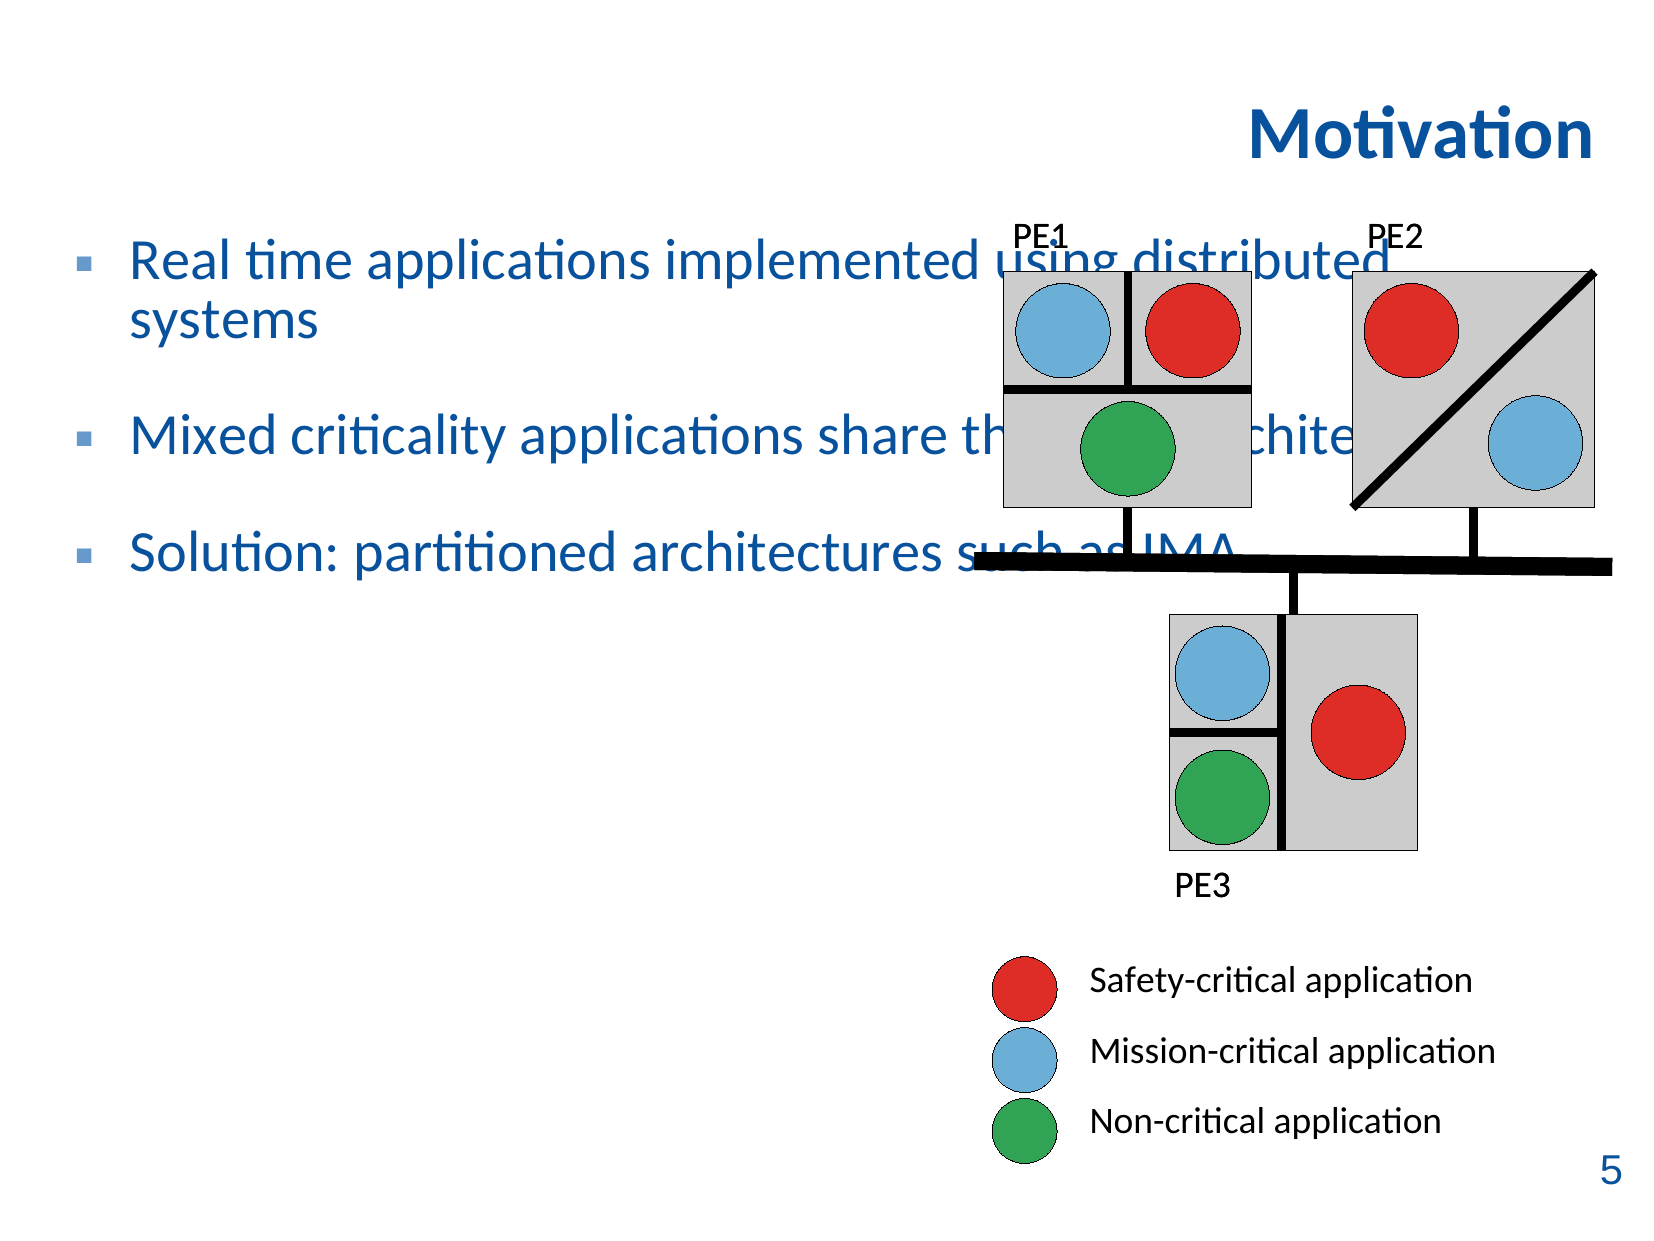

# Motivation
PE1
PE1
PE2
PE2
Real time applications implemented using distributed systems
Mixed criticality applications share the same architecture
Solution: partitioned architectures such as IMA
PE3
PE3
Safety-critical application
Mission-critical application
Non-critical application